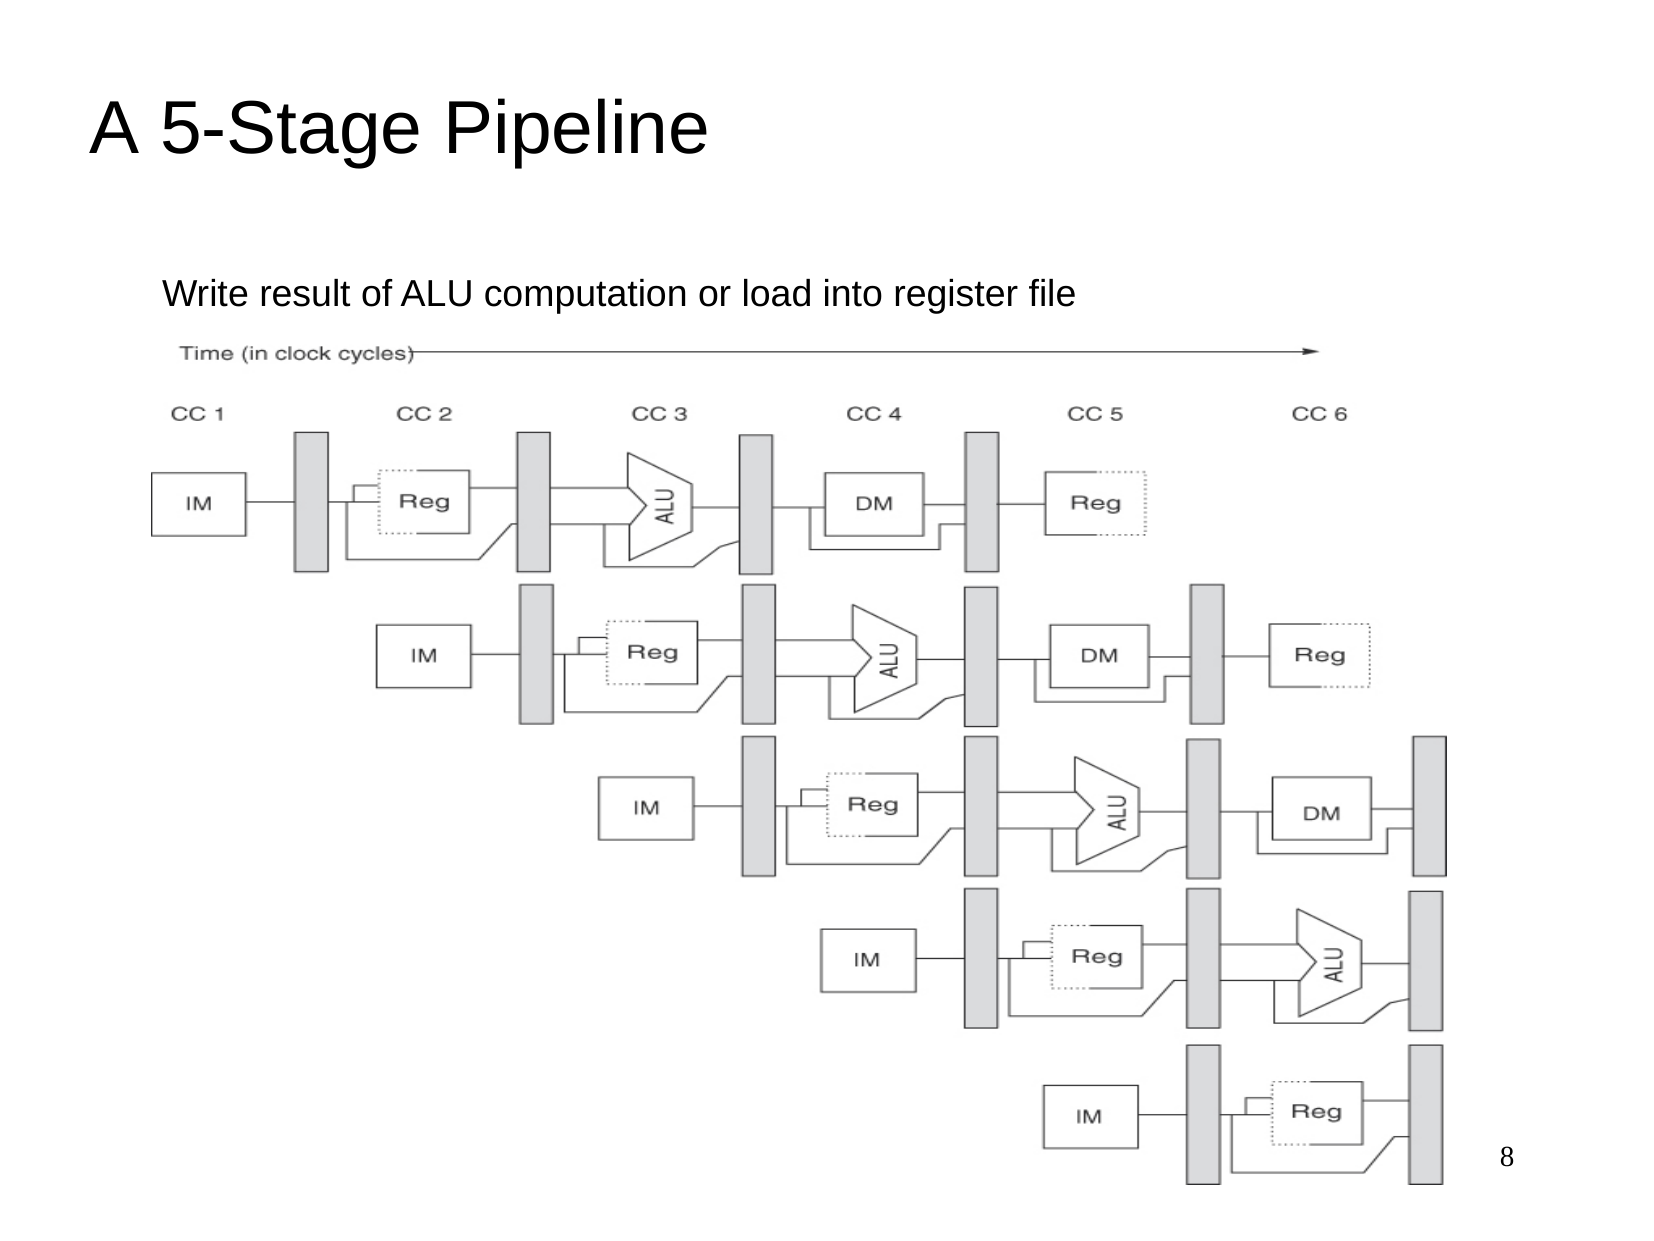

A 5-Stage Pipeline
Write result of ALU computation or load into register file